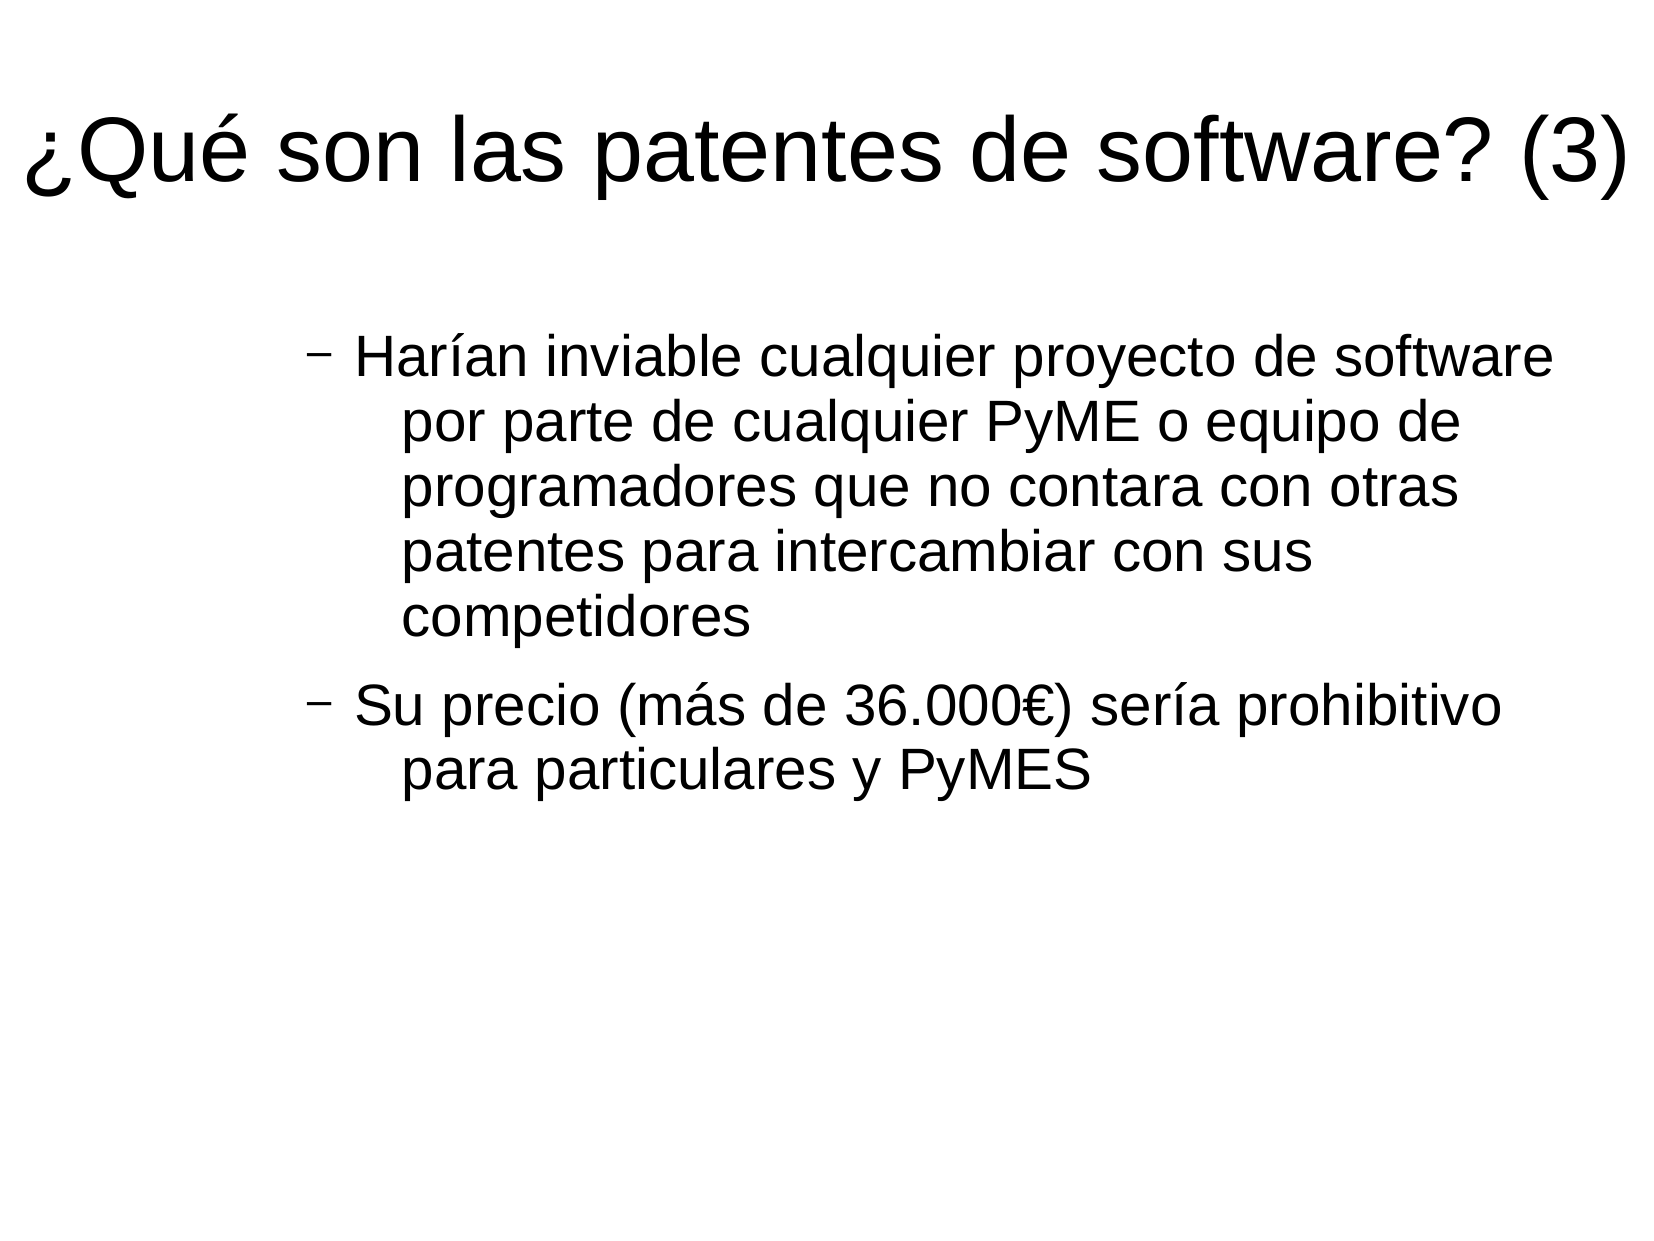

# ¿Qué son las patentes de software? (3)
Harían inviable cualquier proyecto de software por parte de cualquier PyME o equipo de programadores que no contara con otras patentes para intercambiar con sus competidores
Su precio (más de 36.000€) sería prohibitivo para particulares y PyMES